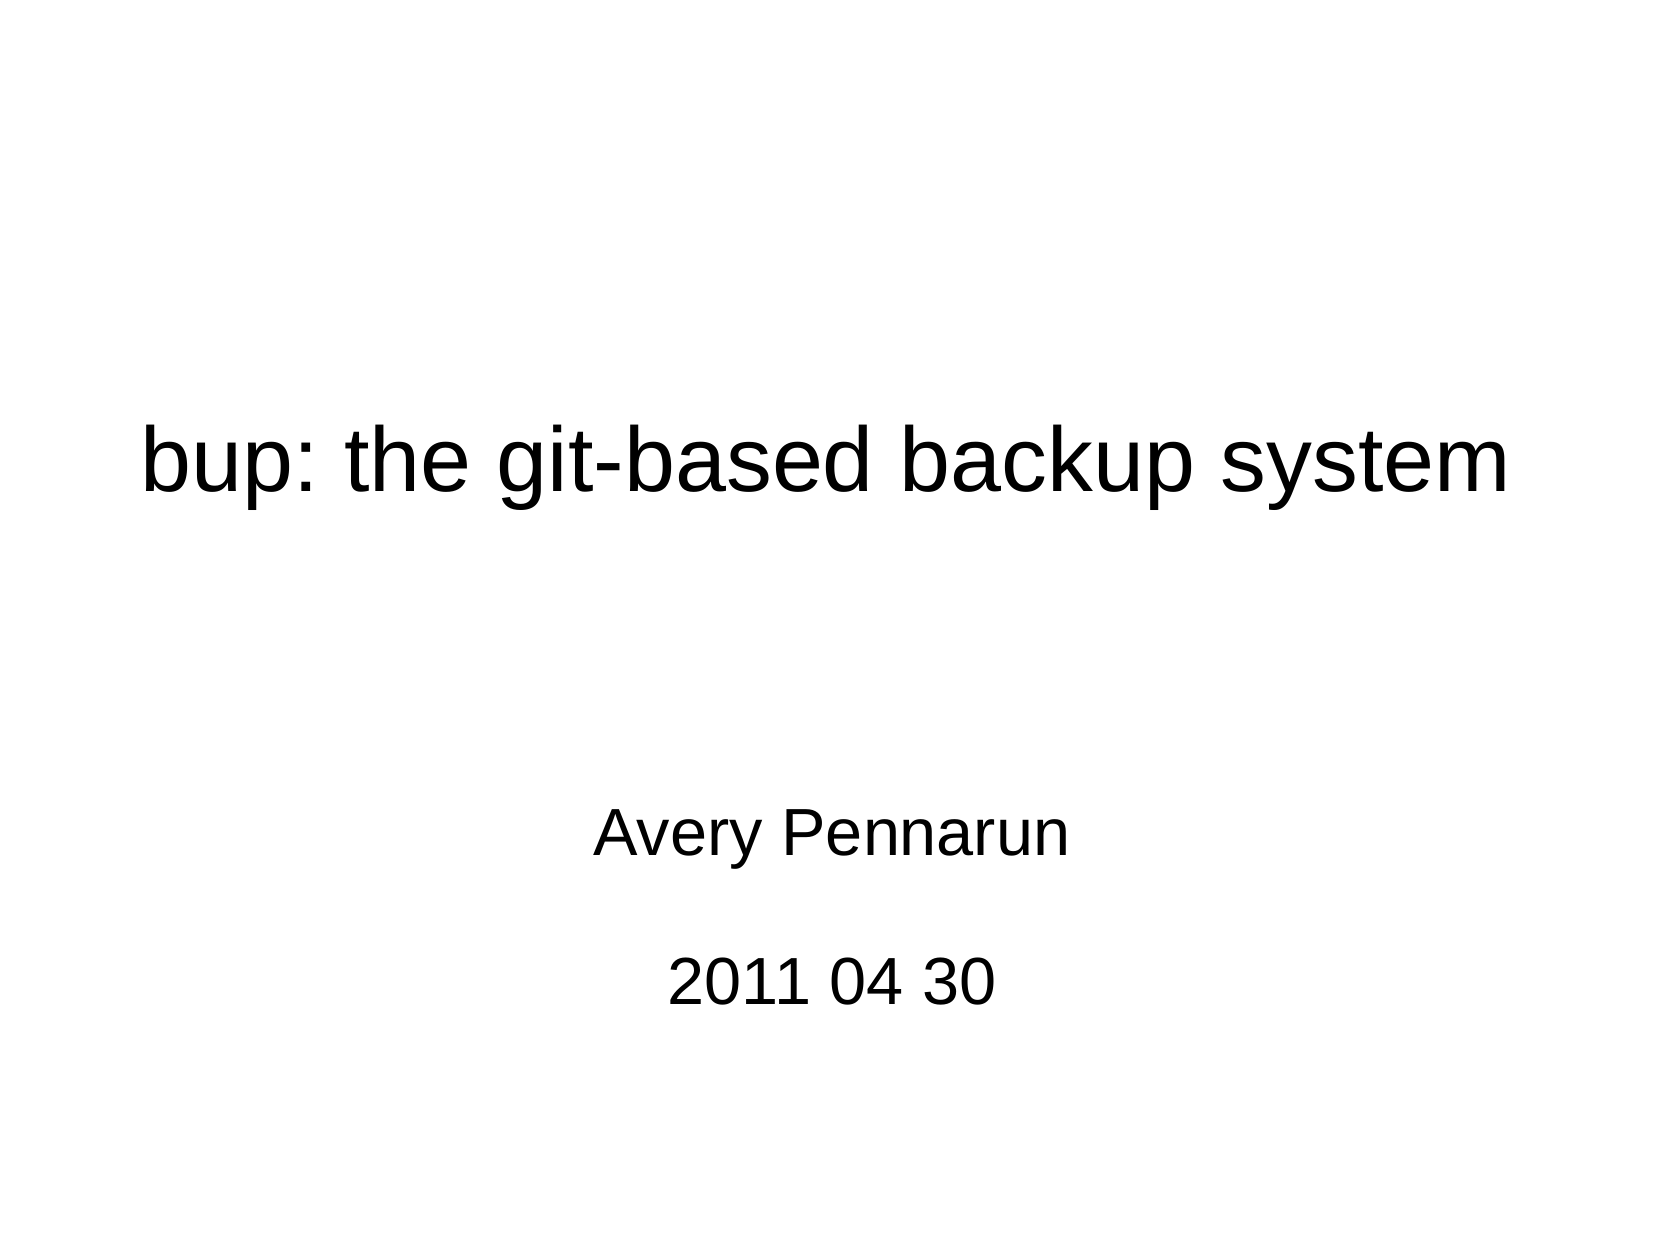

# bup: the git-based backup system
Avery Pennarun
2011 04 30